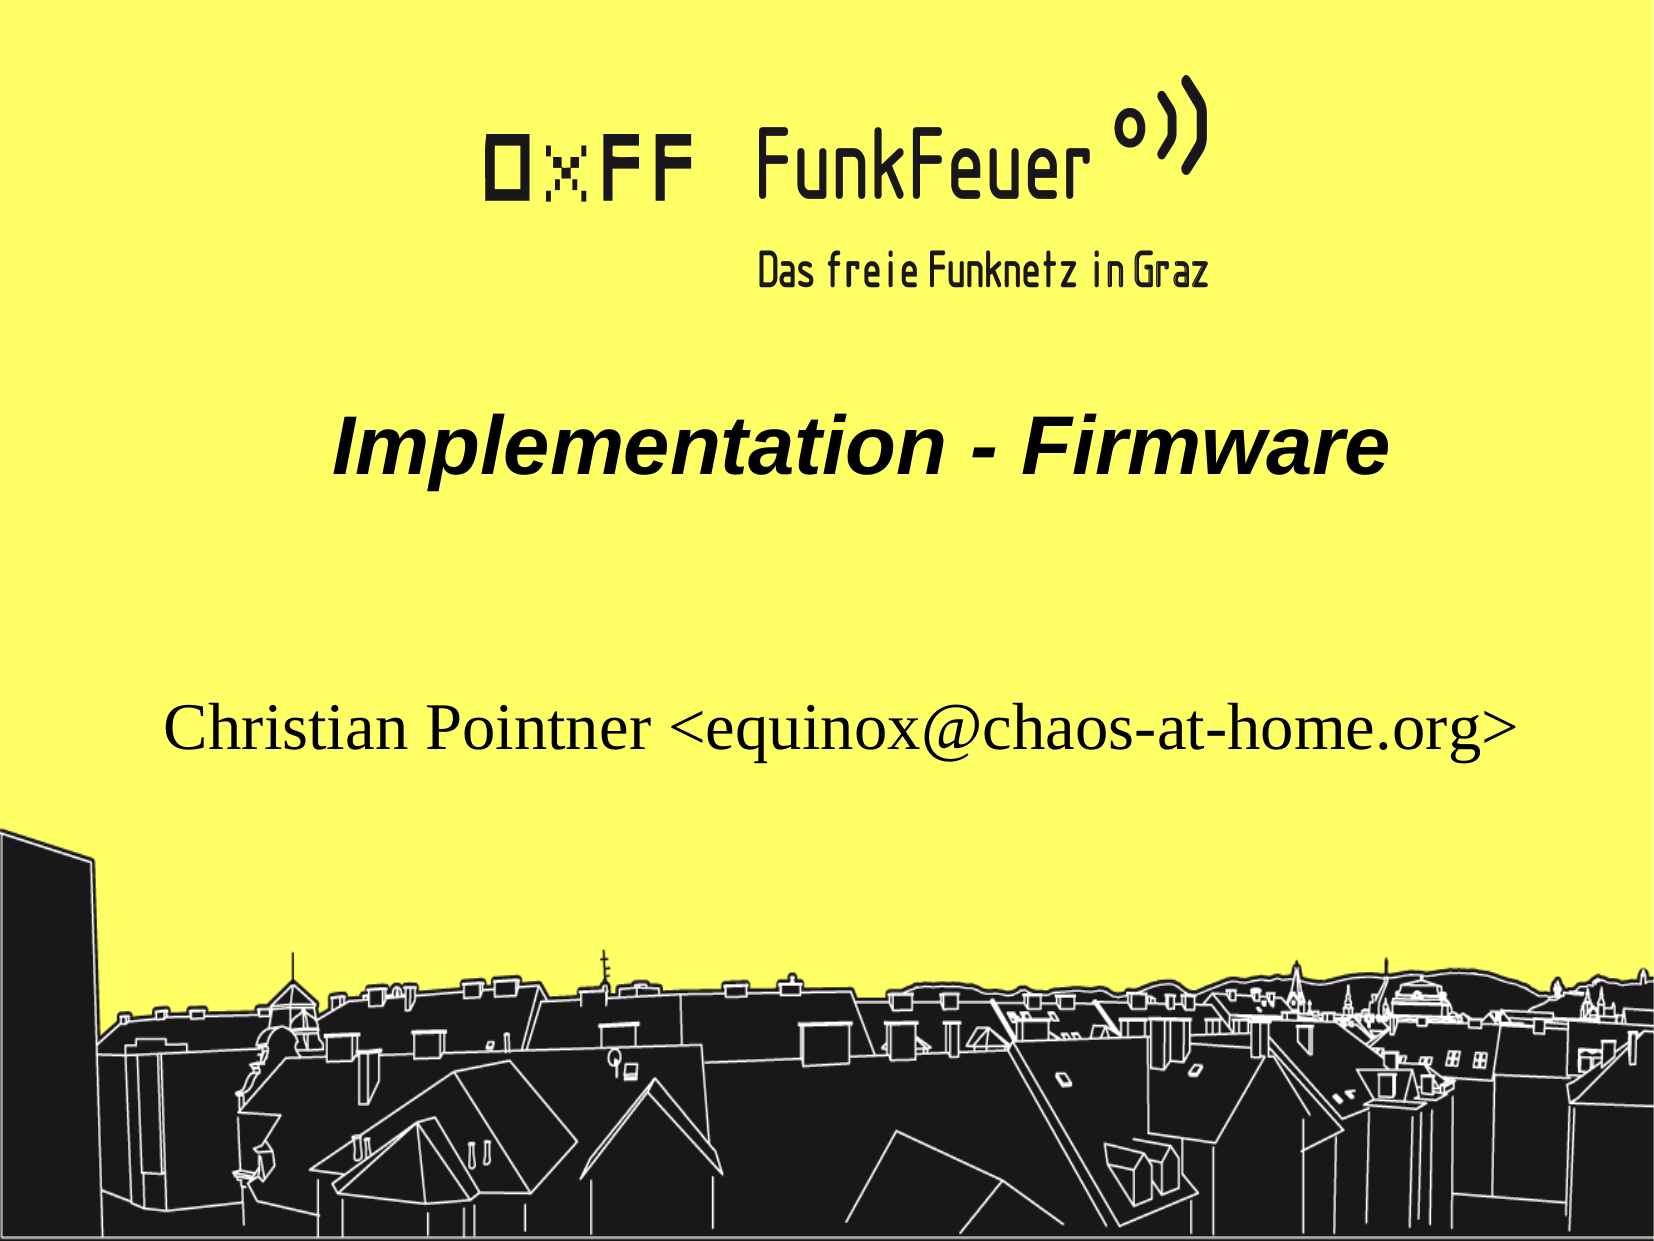

# Christian Pointner <equinox@chaos-at-home.org>
Implementation - Firmware